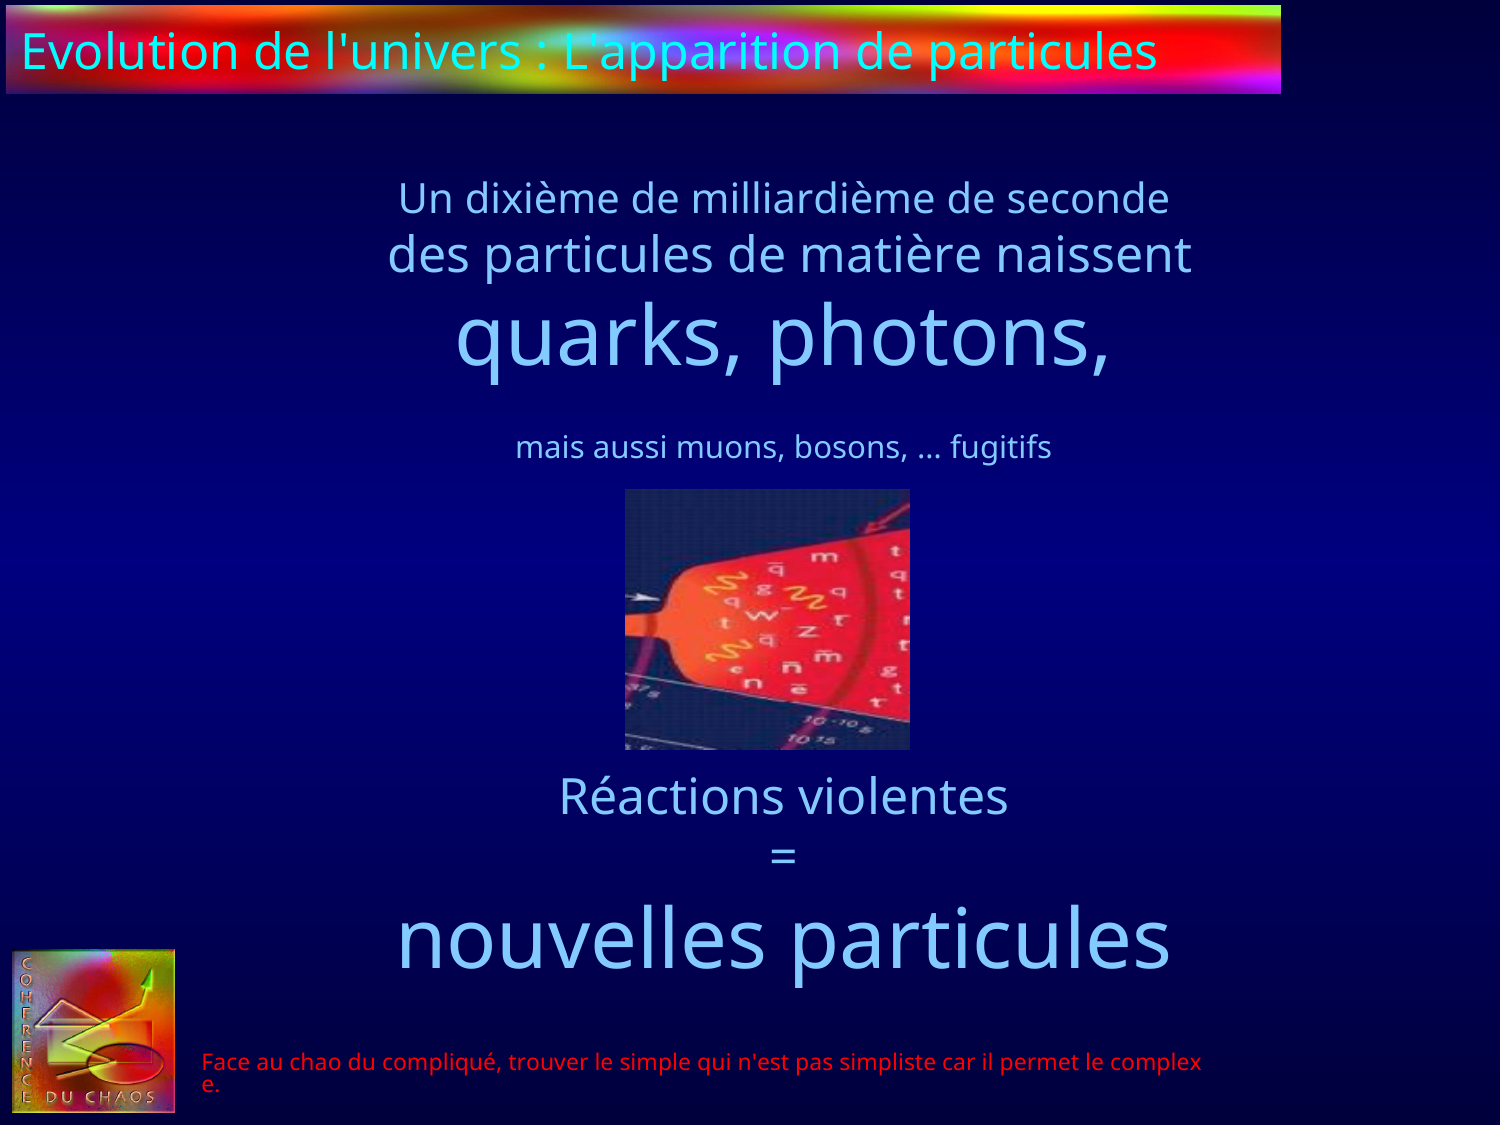

#
Evolution de l'univers : L'apparition de particules
Un dixième de milliardième de seconde
 des particules de matière naissent
 quarks, photons,
mais aussi muons, bosons, … fugitifs
Réactions violentes
=
nouvelles particules
Face au chao du compliqué, trouver le simple qui n'est pas simpliste car il permet le complexe.